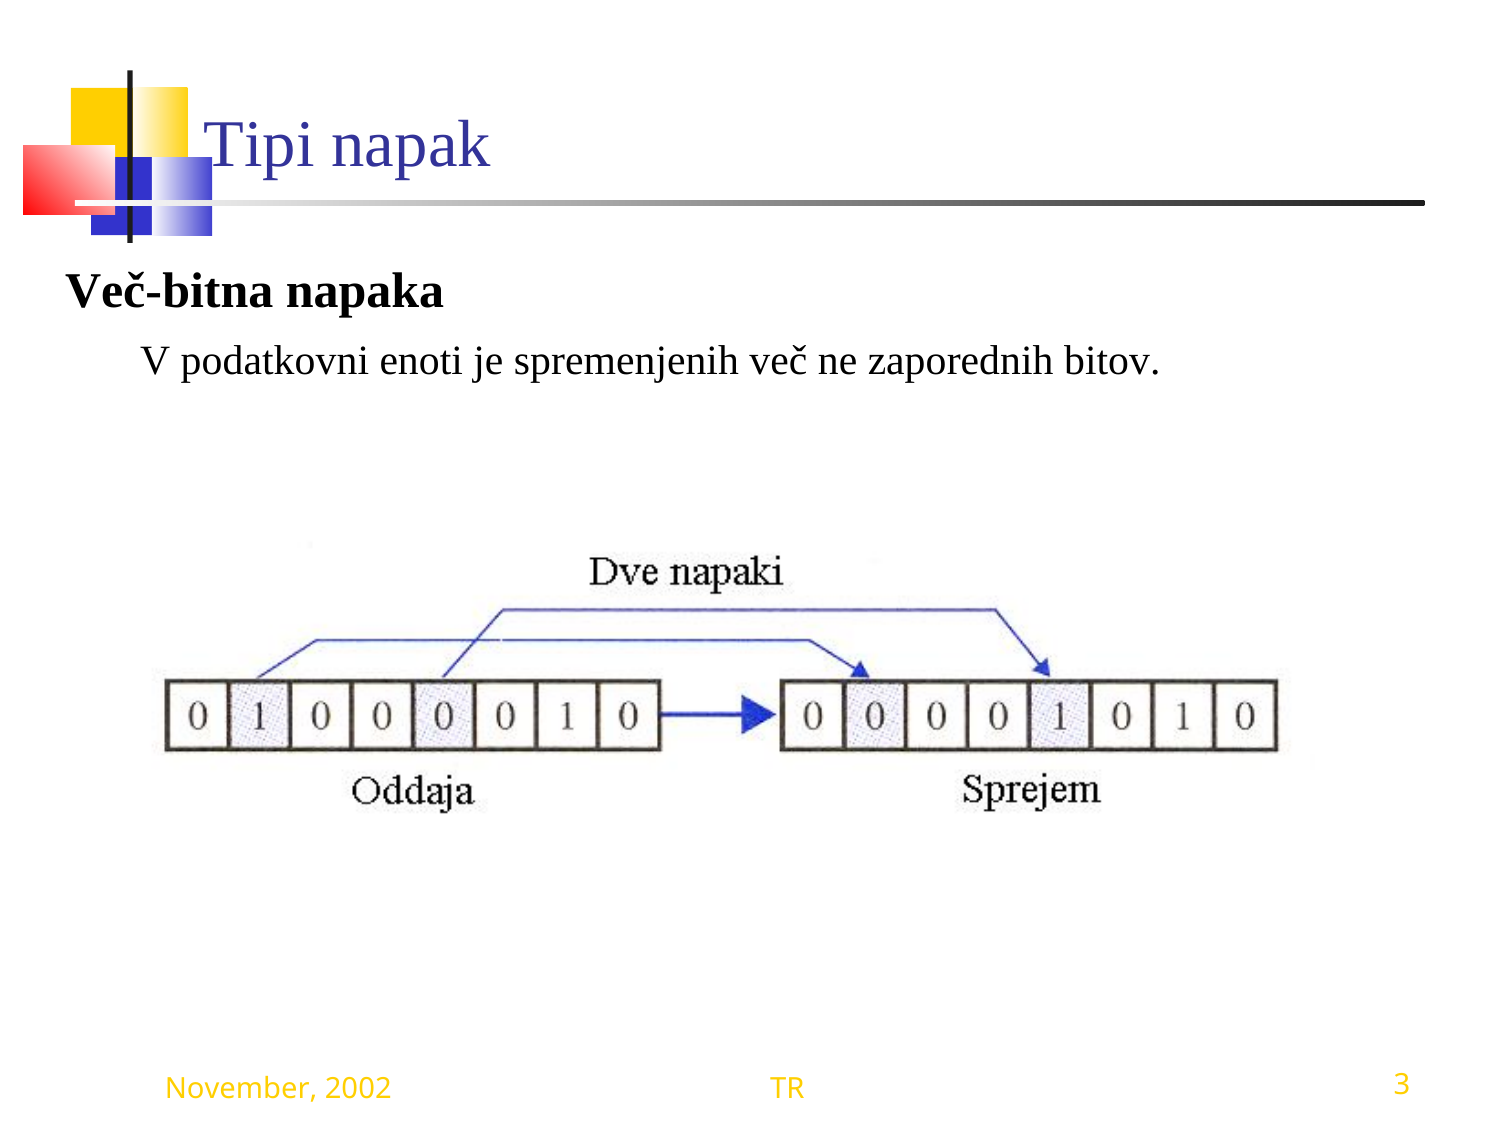

# Tipi napak
Več-bitna napaka
V podatkovni enoti je spremenjenih več ne zaporednih bitov.
November, 2002
TR